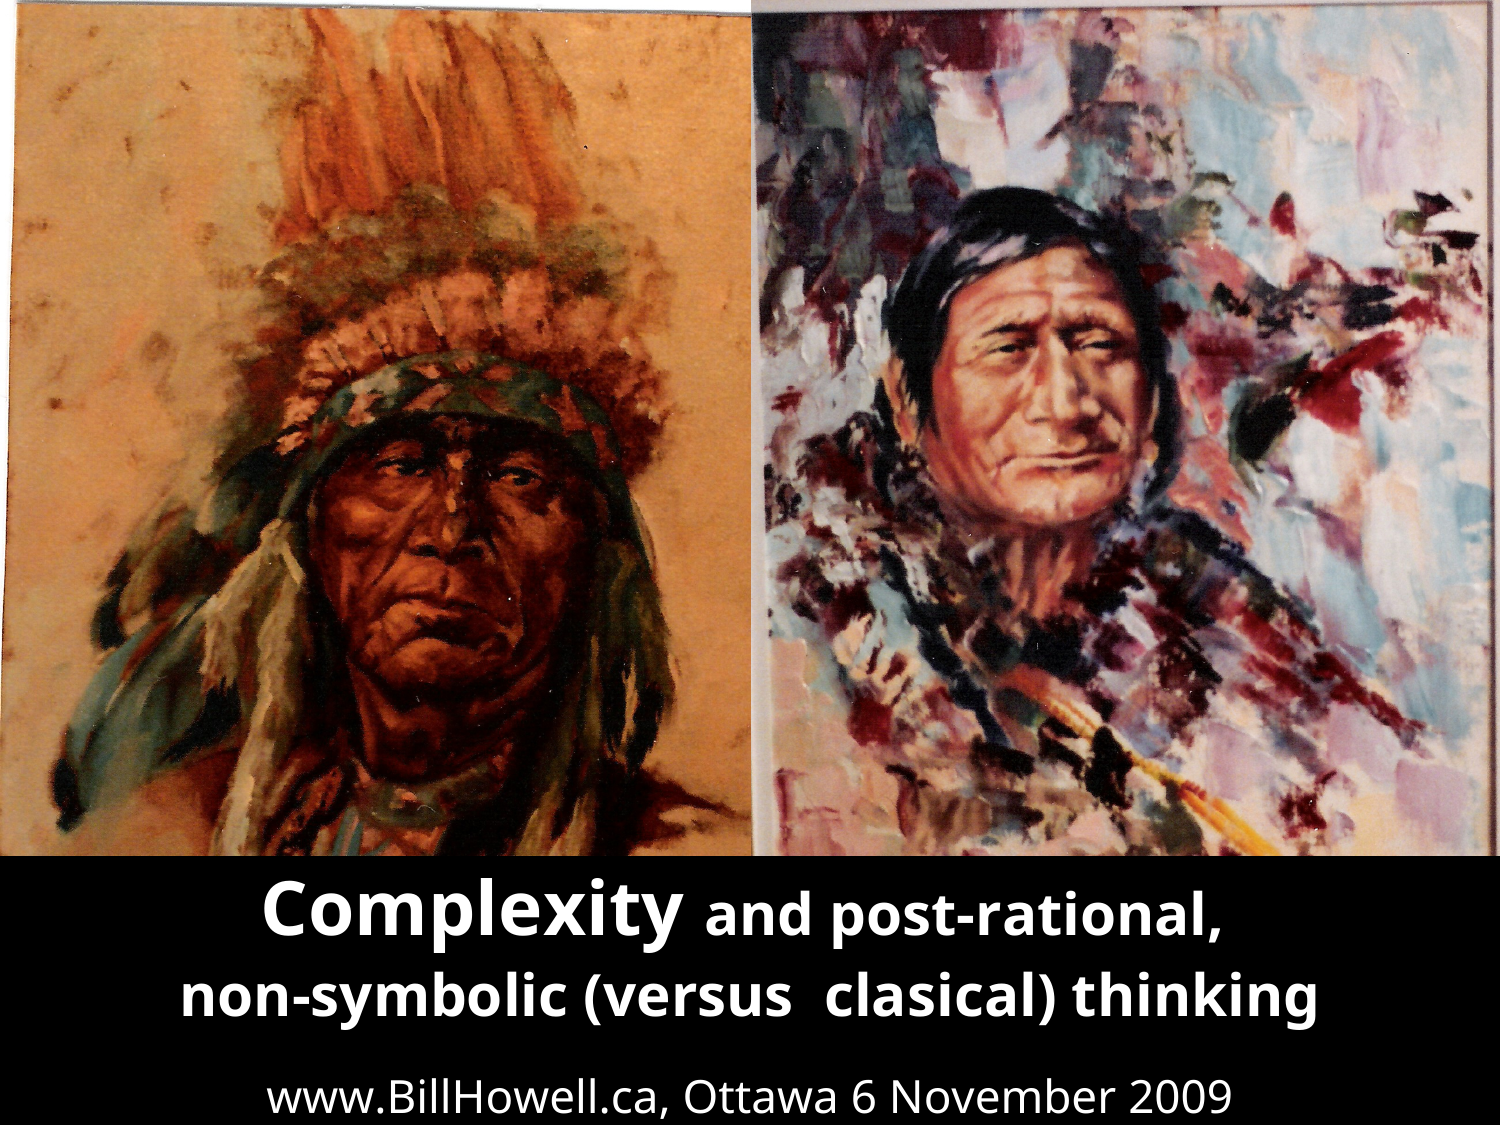

Complexity and post-rational,
non-symbolic (versus clasical) thinking
www.BillHowell.ca, Ottawa 6 November 2009